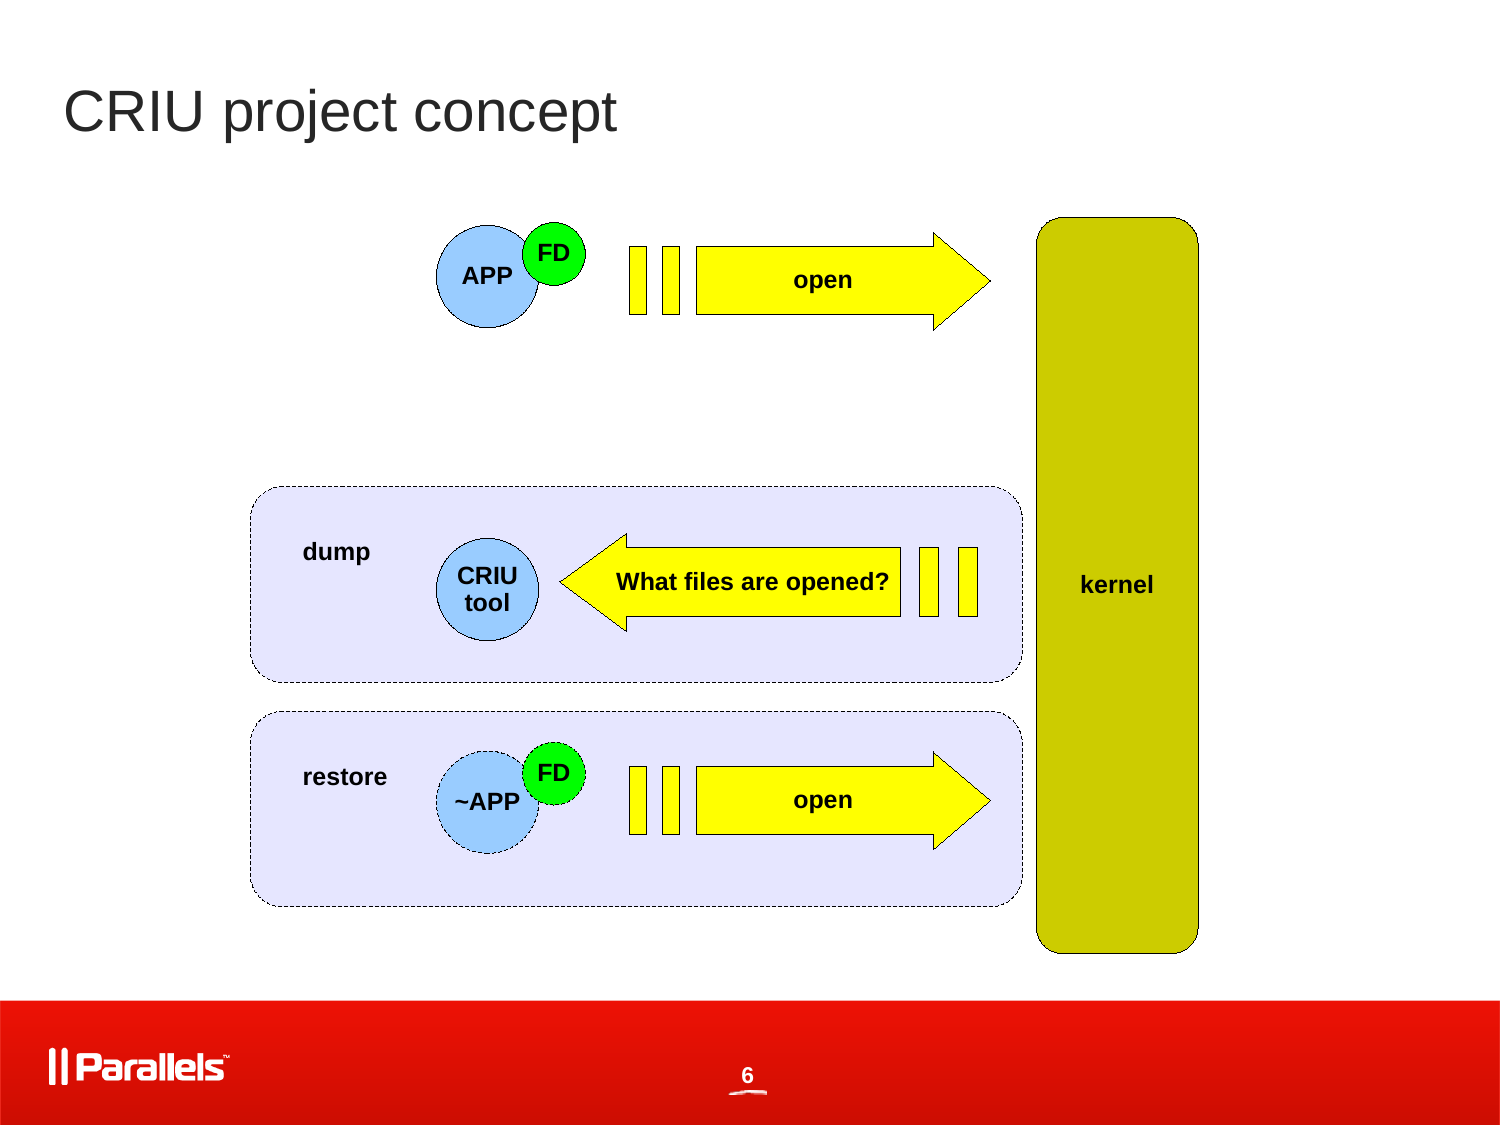

# CRIU project concept
kernel
FD
APP
open
dump
What files are opened?
CRIU
tool
FD
~APP
open
restore